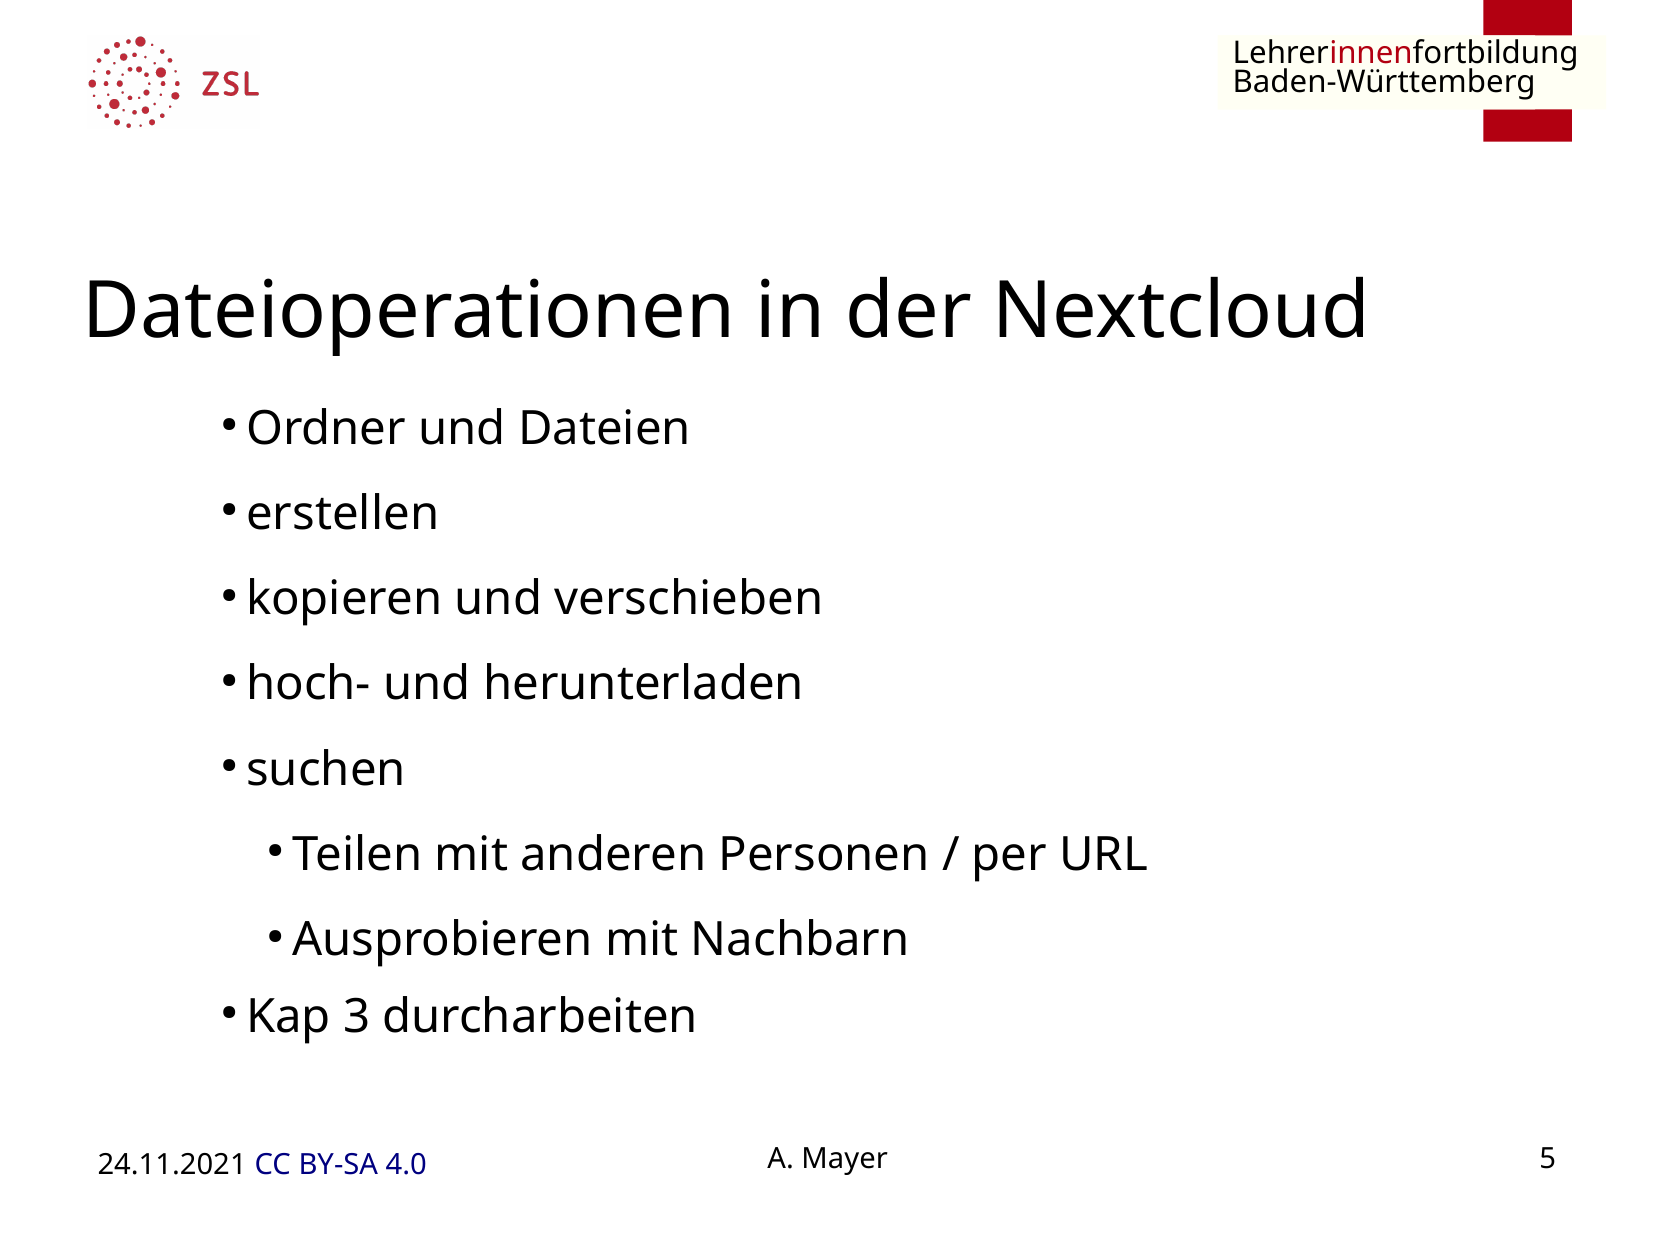

# Dateioperationen in der Nextcloud
Ordner und Dateien
erstellen
kopieren und verschieben
hoch- und herunterladen
suchen
Teilen mit anderen Personen / per URL
Ausprobieren mit Nachbarn
Kap 3 durcharbeiten